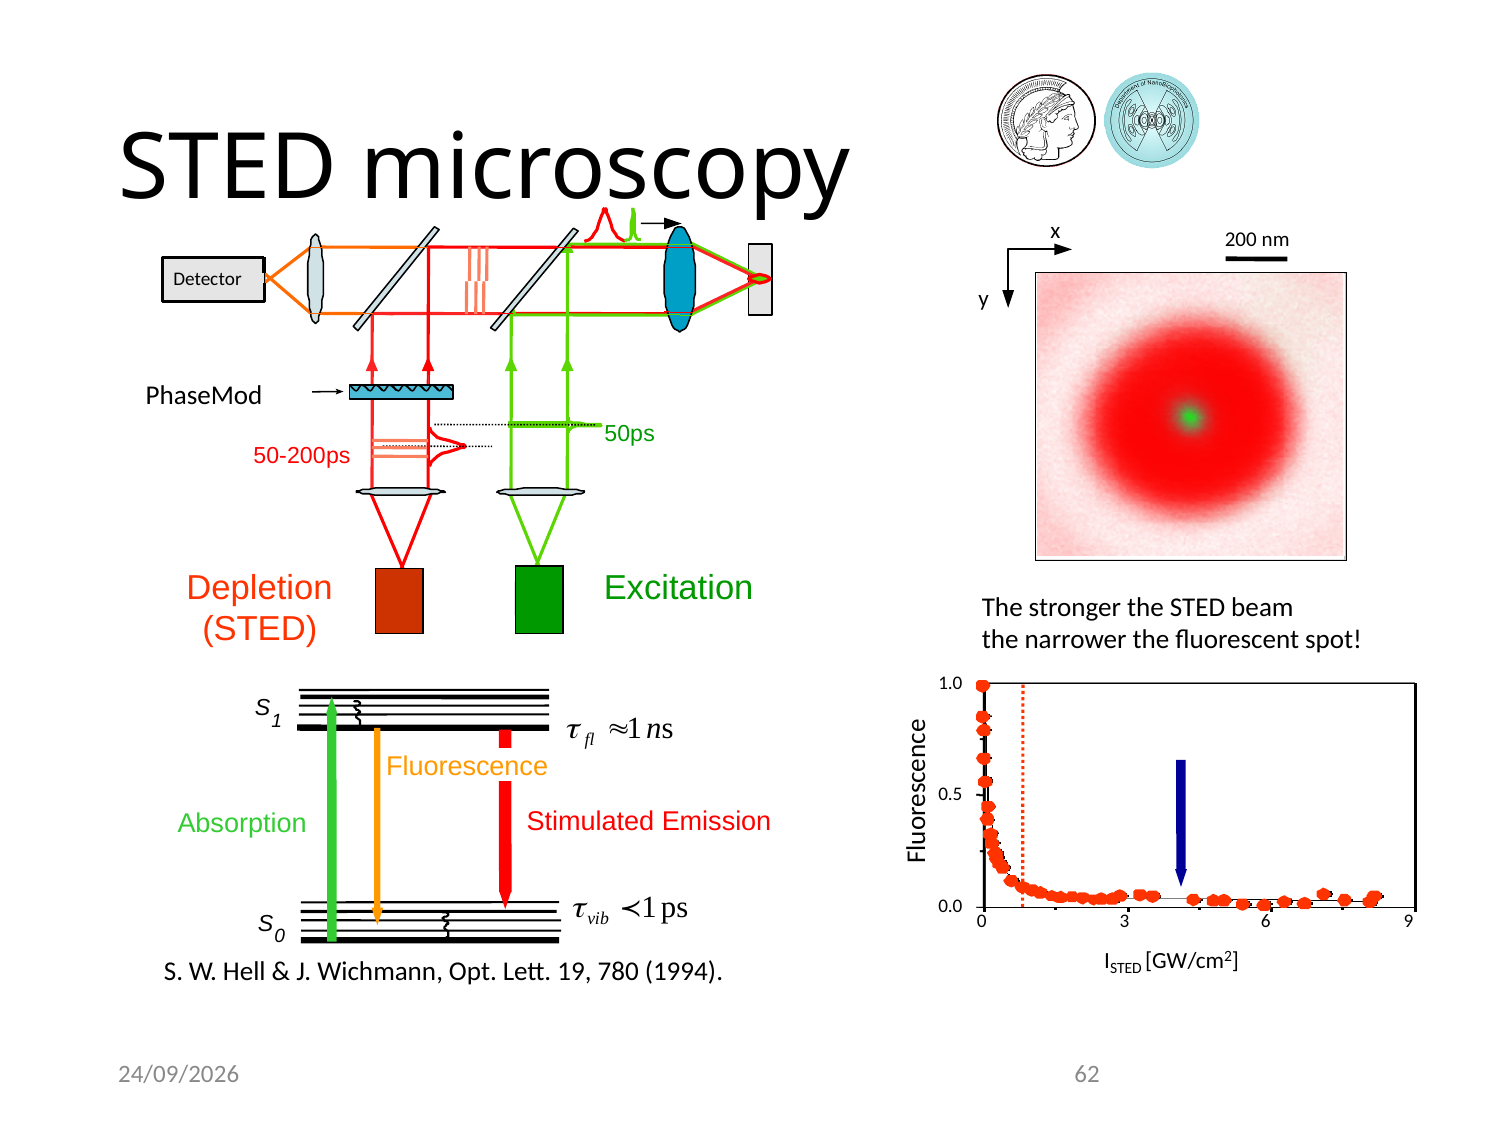

# STED microscopy
PhaseMod
Detector
 50ps
50-200ps
Depletion
(STED)
Excitation
x
200 nm
y
The stronger the STED beam
the narrower the fluorescent spot!
1.0
Fluorescence
0.5
0.0
0
3
6
9
ISTED [GW/cm2]
S
1
Fluorescence
Stimulated Emission
Absorption
S
0
S. W. Hell & J. Wichmann, Opt. Lett. 19, 780 (1994).
62